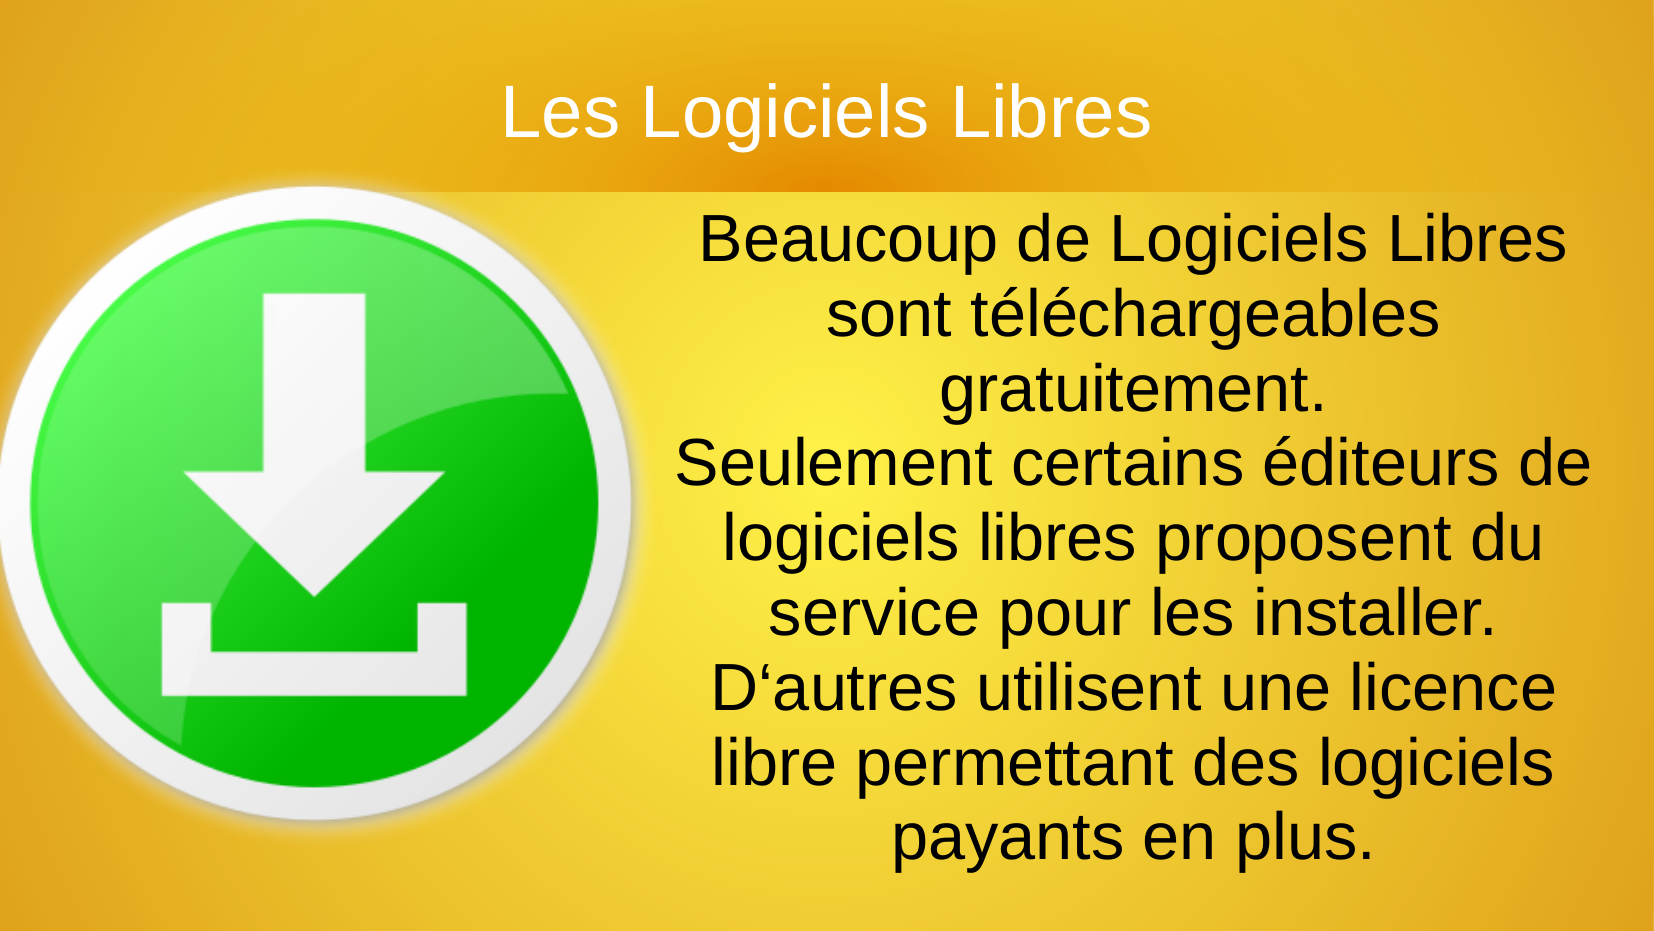

# Les Logiciels Libres
Beaucoup de Logiciels Libres sont téléchargeables gratuitement.
Seulement certains éditeurs de logiciels libres proposent du service pour les installer.
D‘autres utilisent une licence libre permettant des logiciels payants en plus.